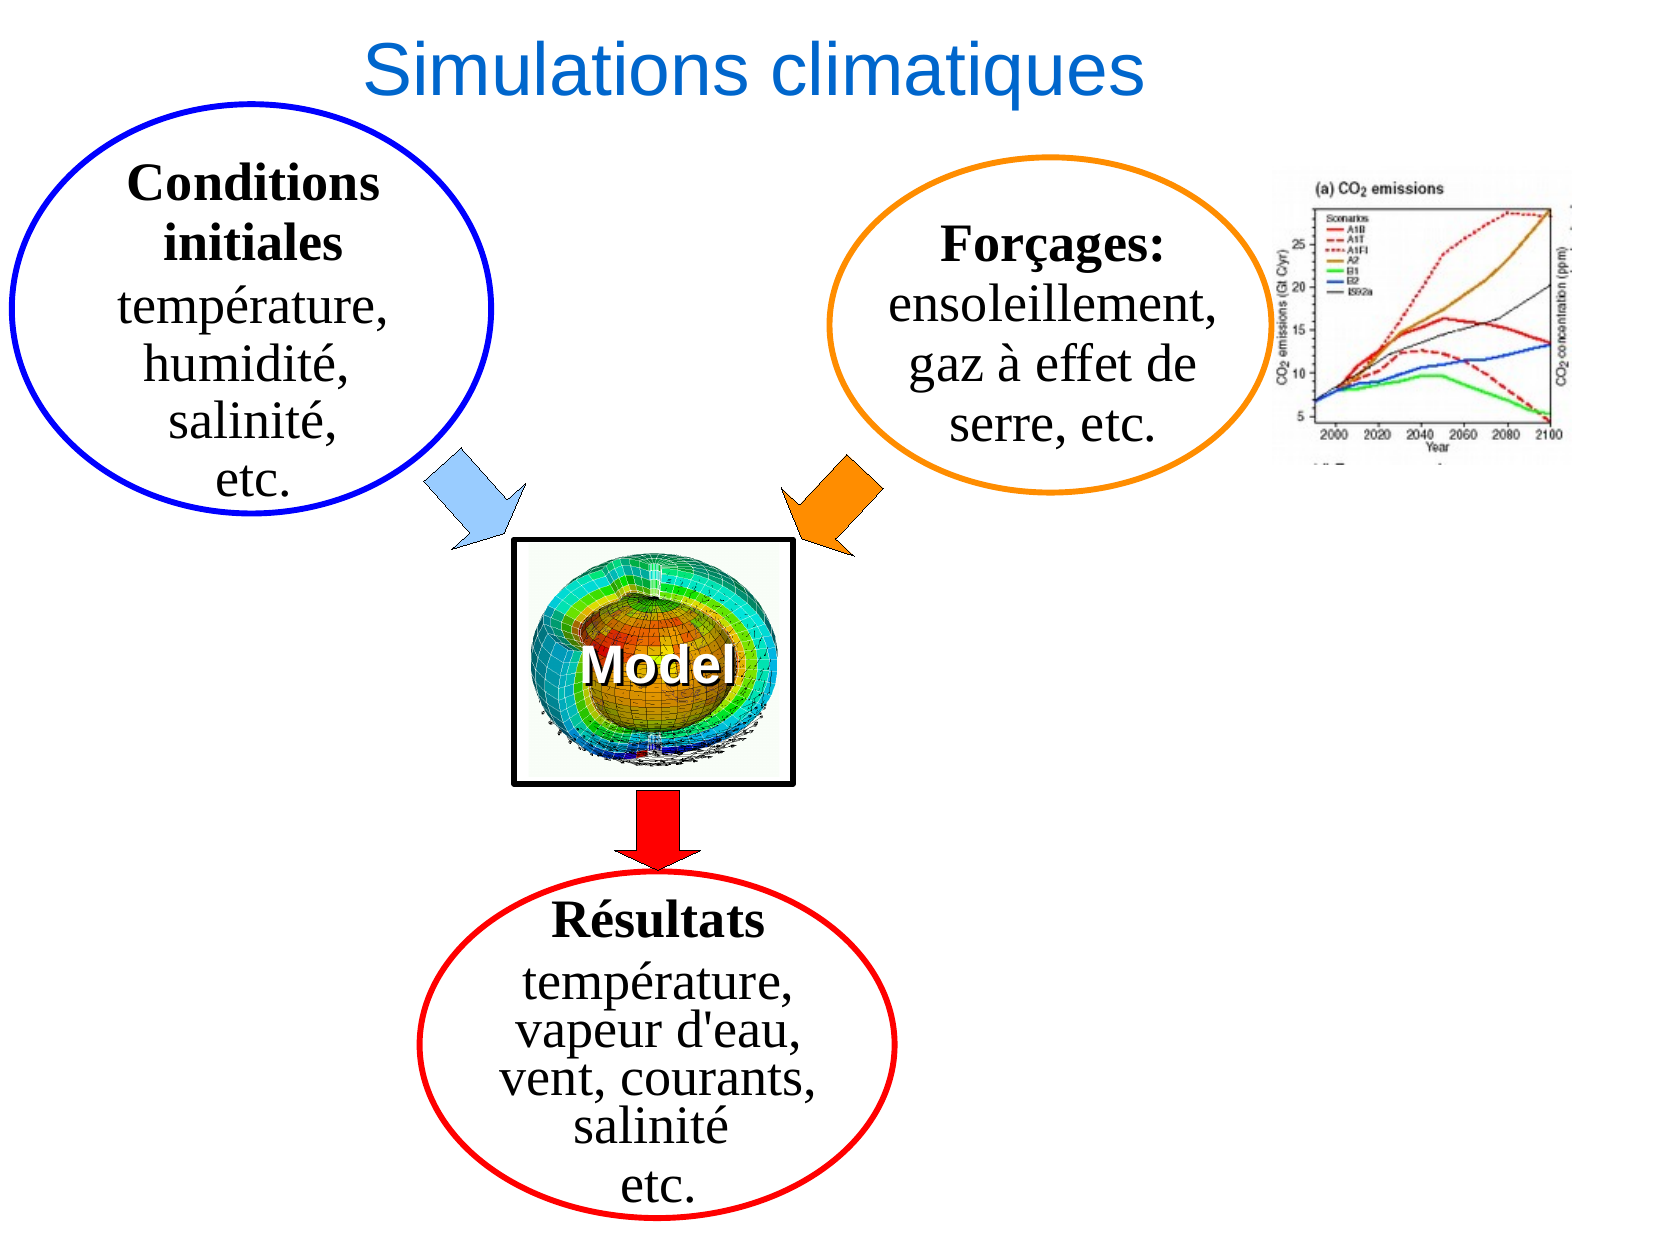

Simulations climatiques
Conditions initiales
température,
humidité,
salinité,
etc.
Forçages: ensoleillement, gaz à effet de serre, etc.
Model
Résultats
température, vapeur d'eau, vent, courants, salinité
etc.
Model